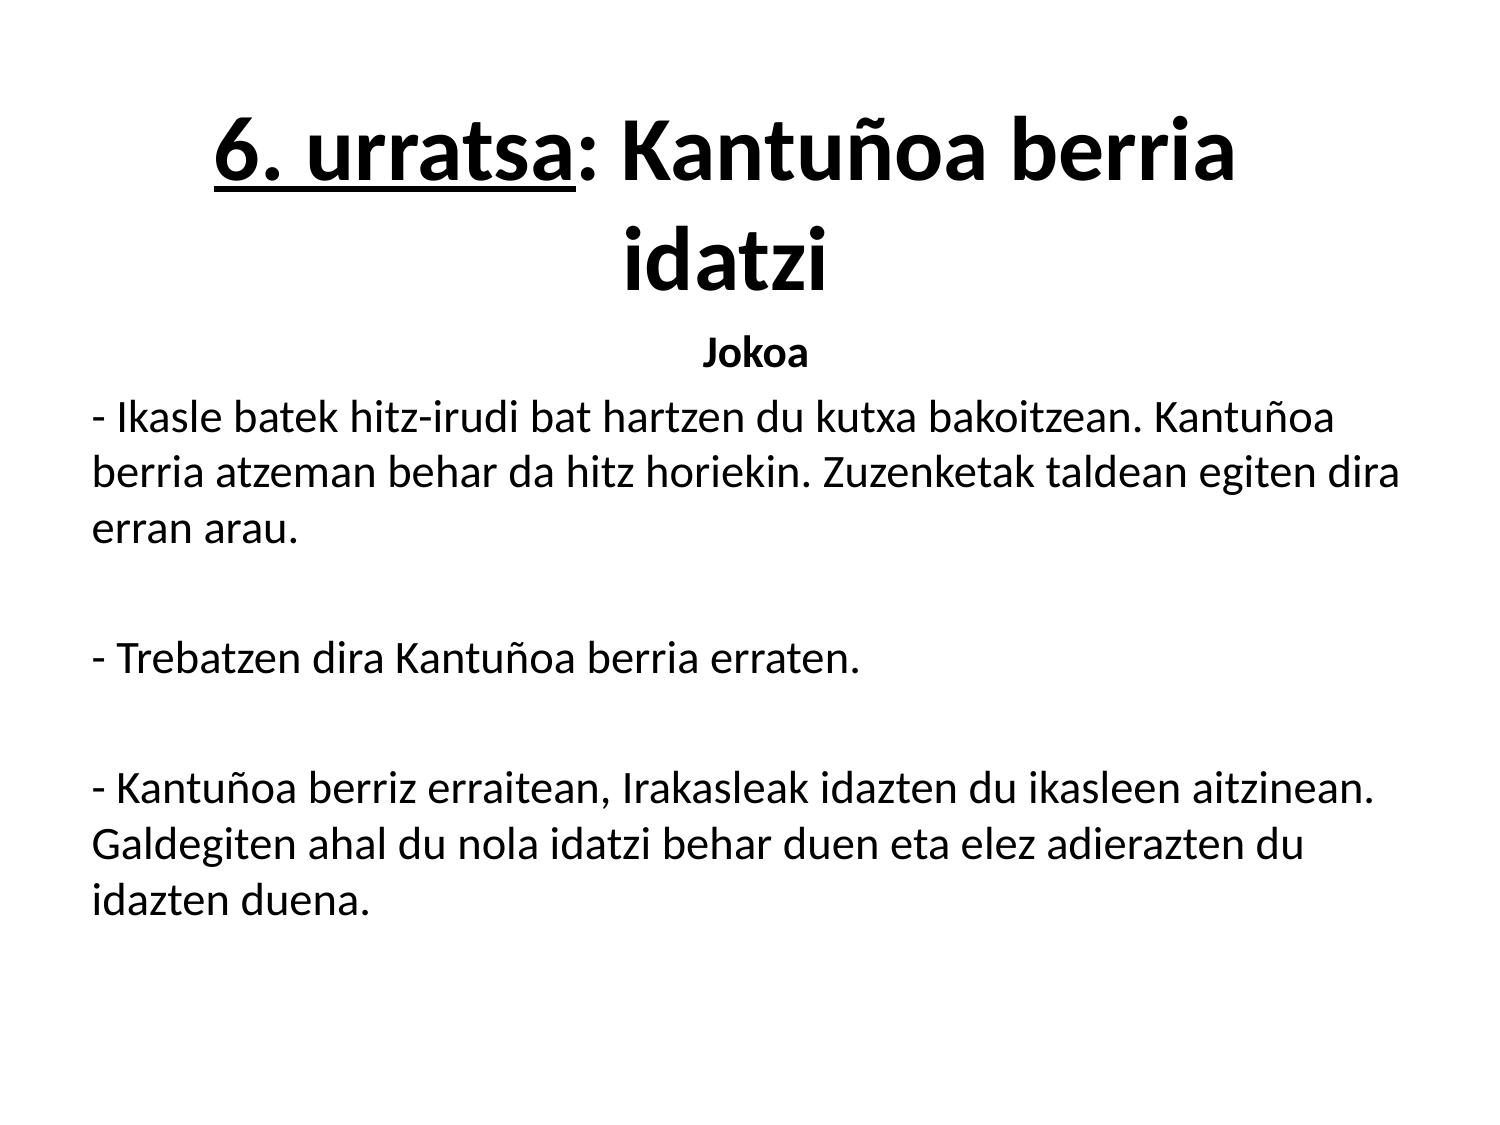

# 6. urratsa: Kantuñoa berria idatzi
Jokoa
- Ikasle batek hitz-irudi bat hartzen du kutxa bakoitzean. Kantuñoa berria atzeman behar da hitz horiekin. Zuzenketak taldean egiten dira erran arau.
- Trebatzen dira Kantuñoa berria erraten.
- Kantuñoa berriz erraitean, Irakasleak idazten du ikasleen aitzinean. Galdegiten ahal du nola idatzi behar duen eta elez adierazten du idazten duena.